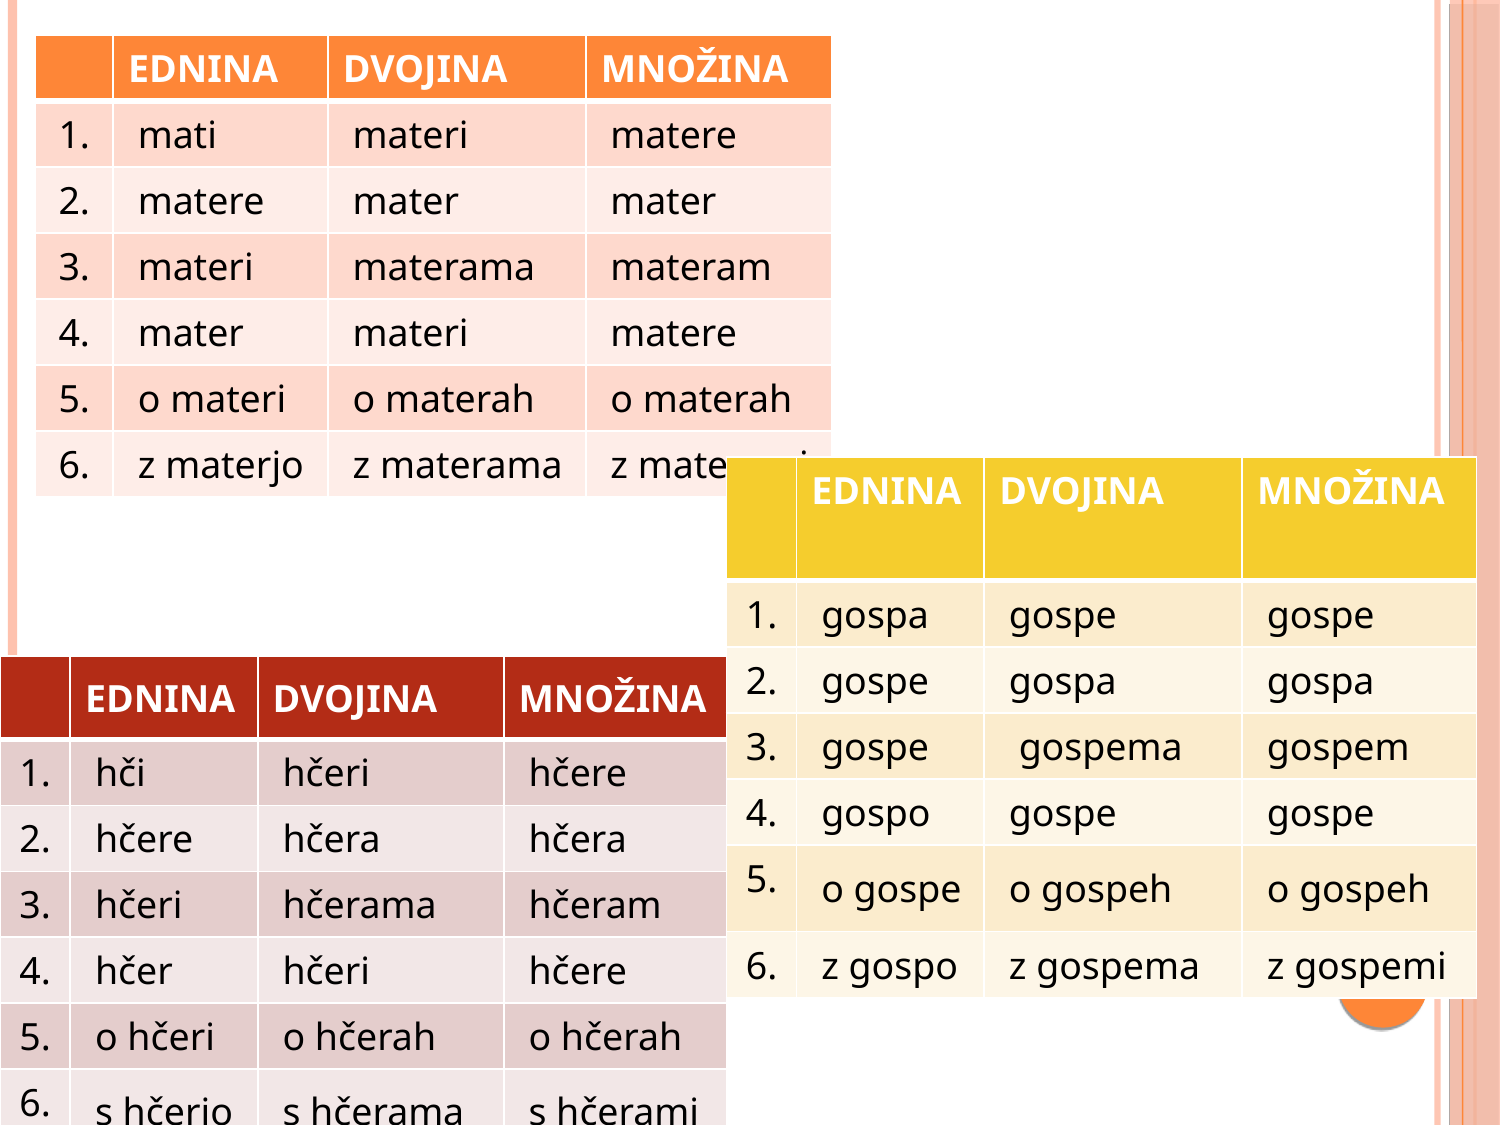

| | EDNINA | DVOJINA | MNOŽINA |
| --- | --- | --- | --- |
| 1. | mati | materi | matere |
| 2. | matere | mater | mater |
| 3. | materi | materama | materam |
| 4. | mater | materi | matere |
| 5. | o materi | o materah | o materah |
| 6. | z materjo | z materama | z materami |
| | EDNINA | DVOJINA | MNOŽINA |
| --- | --- | --- | --- |
| 1. | gospa | gospe | gospe |
| 2. | gospe | gospa | gospa |
| 3. | gospe | gospema | gospem |
| 4. | gospo | gospe | gospe |
| 5. | o gospe | o gospeh | o gospeh |
| 6. | z gospo | z gospema | z gospemi |
| | EDNINA | DVOJINA | MNOŽINA |
| --- | --- | --- | --- |
| 1. | hči | hčeri | hčere |
| 2. | hčere | hčera | hčera |
| 3. | hčeri | hčerama | hčeram |
| 4. | hčer | hčeri | hčere |
| 5. | o hčeri | o hčerah | o hčerah |
| 6. | s hčerjo | s hčerama | s hčerami |